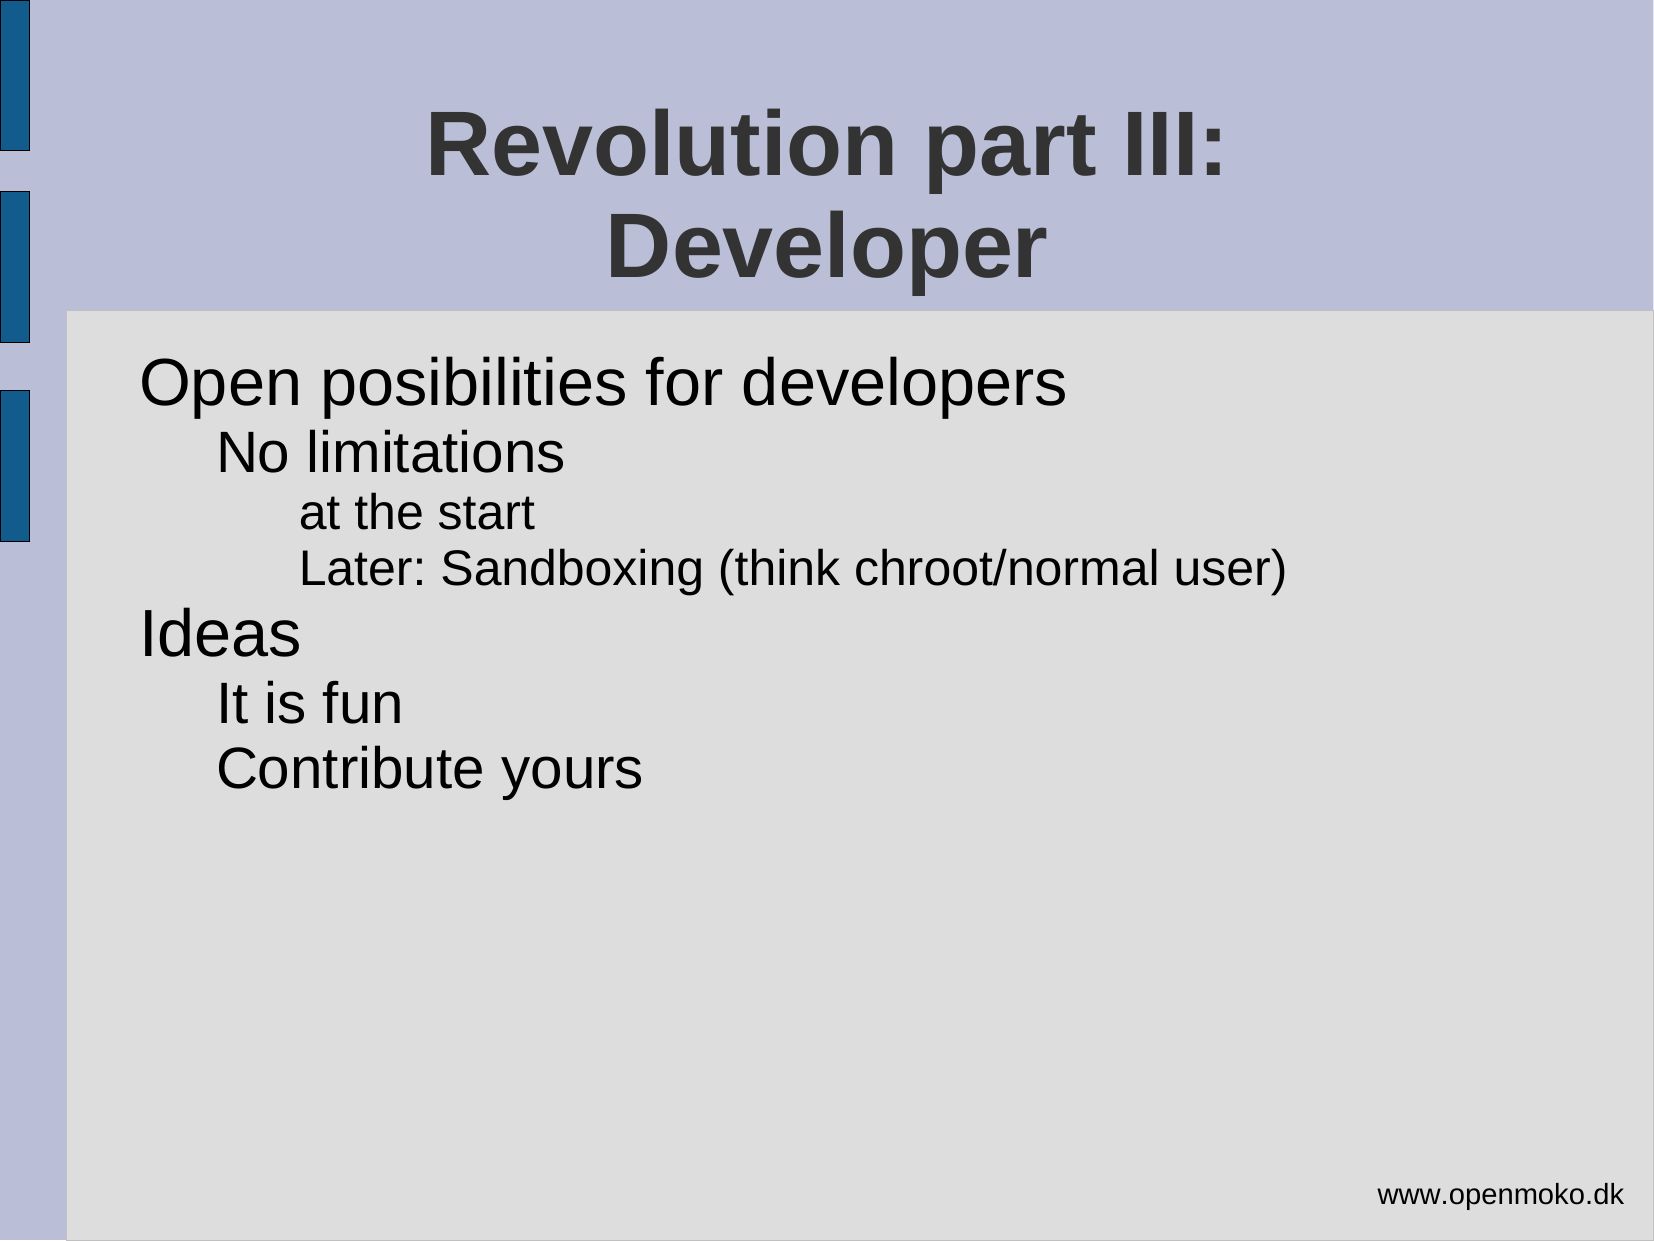

# Revolution part III: Developer
Open posibilities for developers
No limitations
at the start
Later: Sandboxing (think chroot/normal user)
Ideas
It is fun
Contribute yours